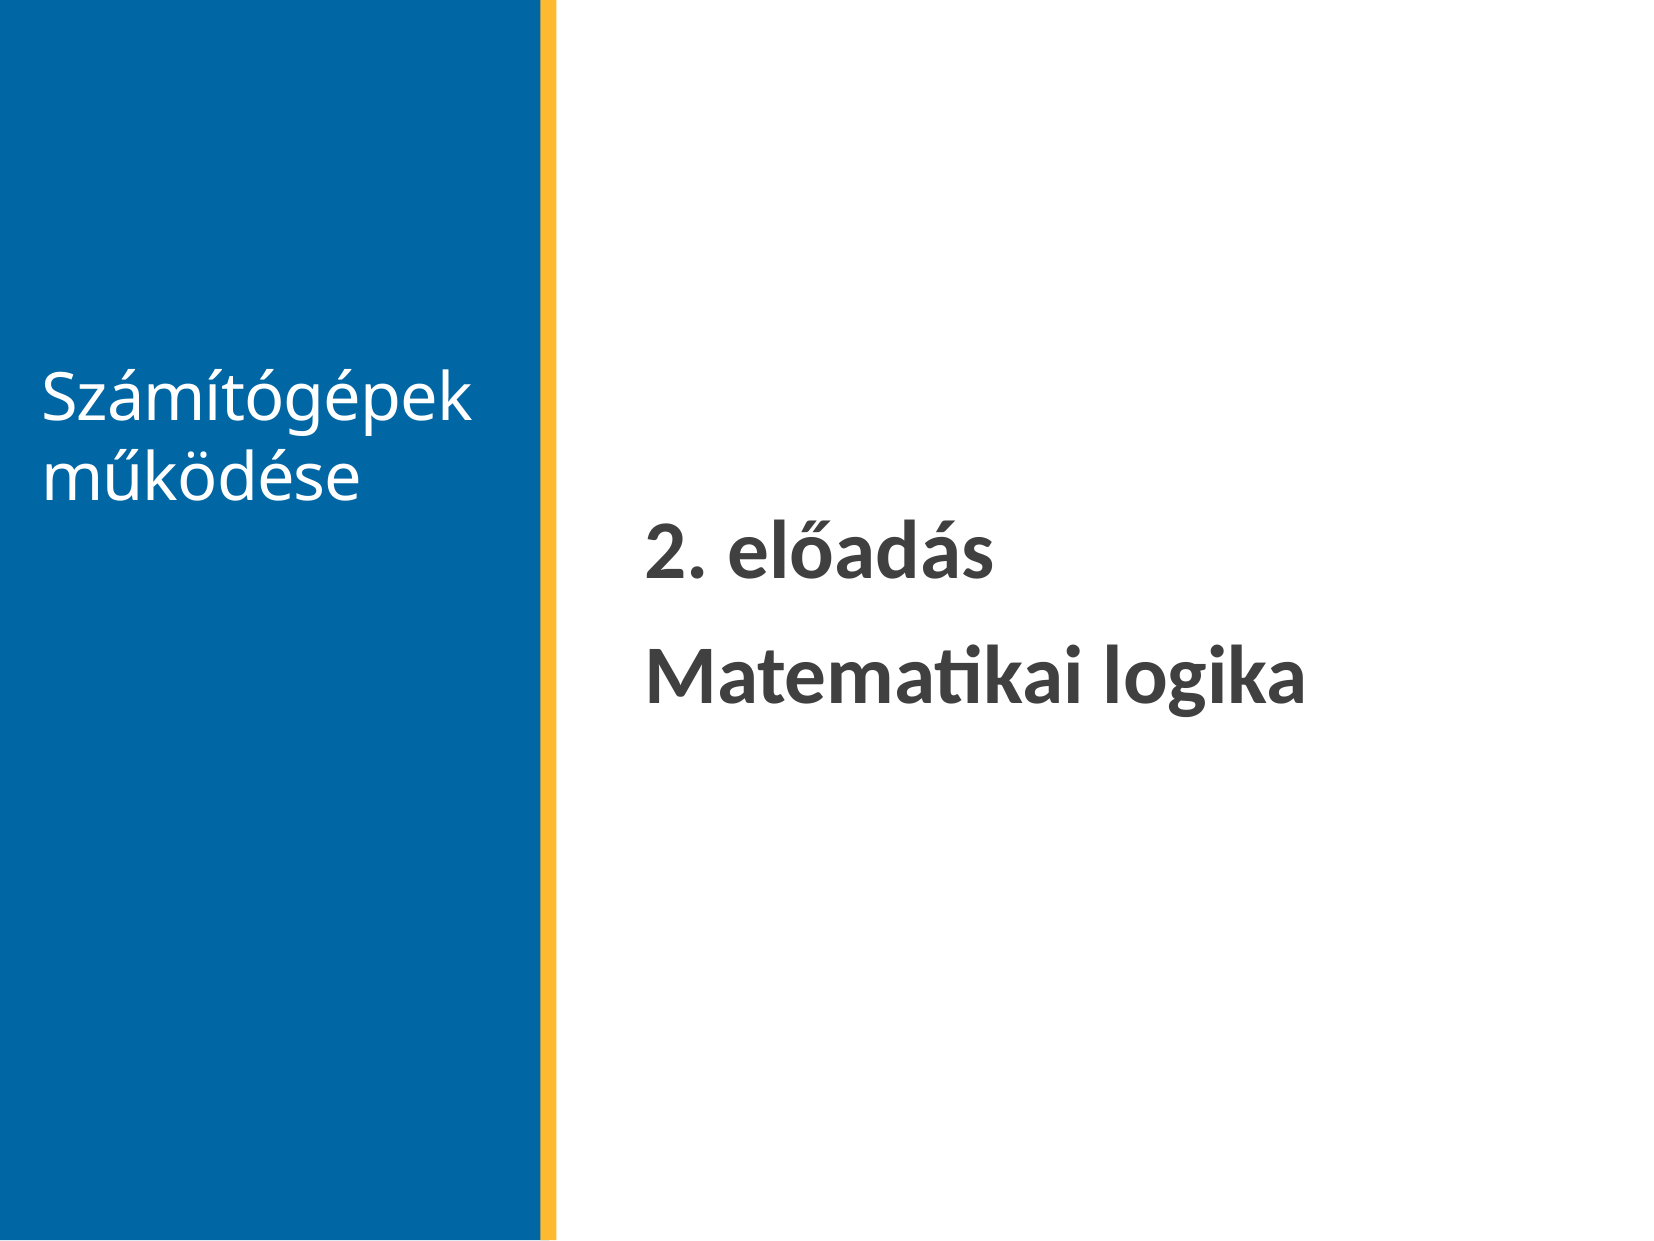

# Számítógépek működése
2. előadás
Matematikai logika